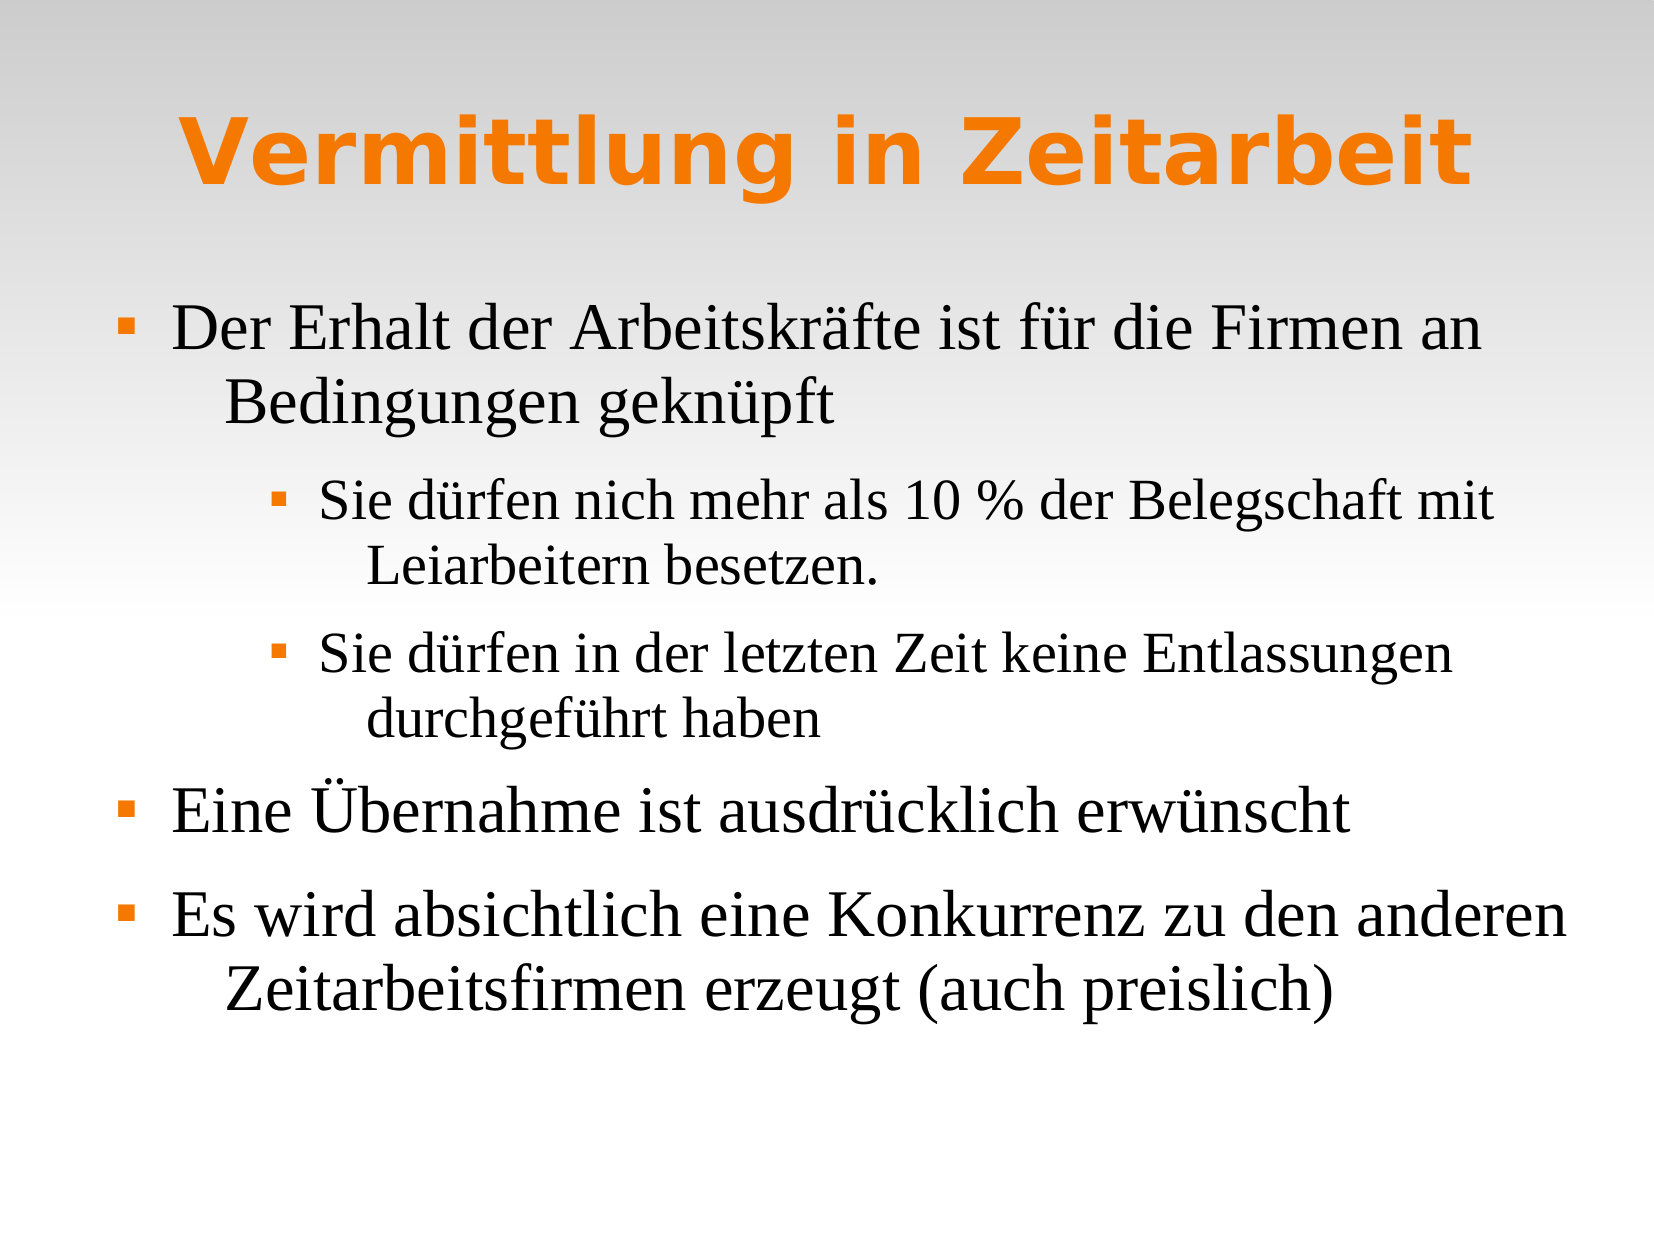

# Vermittlung in Zeitarbeit
Der Erhalt der Arbeitskräfte ist für die Firmen an Bedingungen geknüpft
Sie dürfen nich mehr als 10 % der Belegschaft mit Leiarbeitern besetzen.
Sie dürfen in der letzten Zeit keine Entlassungen durchgeführt haben
Eine Übernahme ist ausdrücklich erwünscht
Es wird absichtlich eine Konkurrenz zu den anderen Zeitarbeitsfirmen erzeugt (auch preislich)